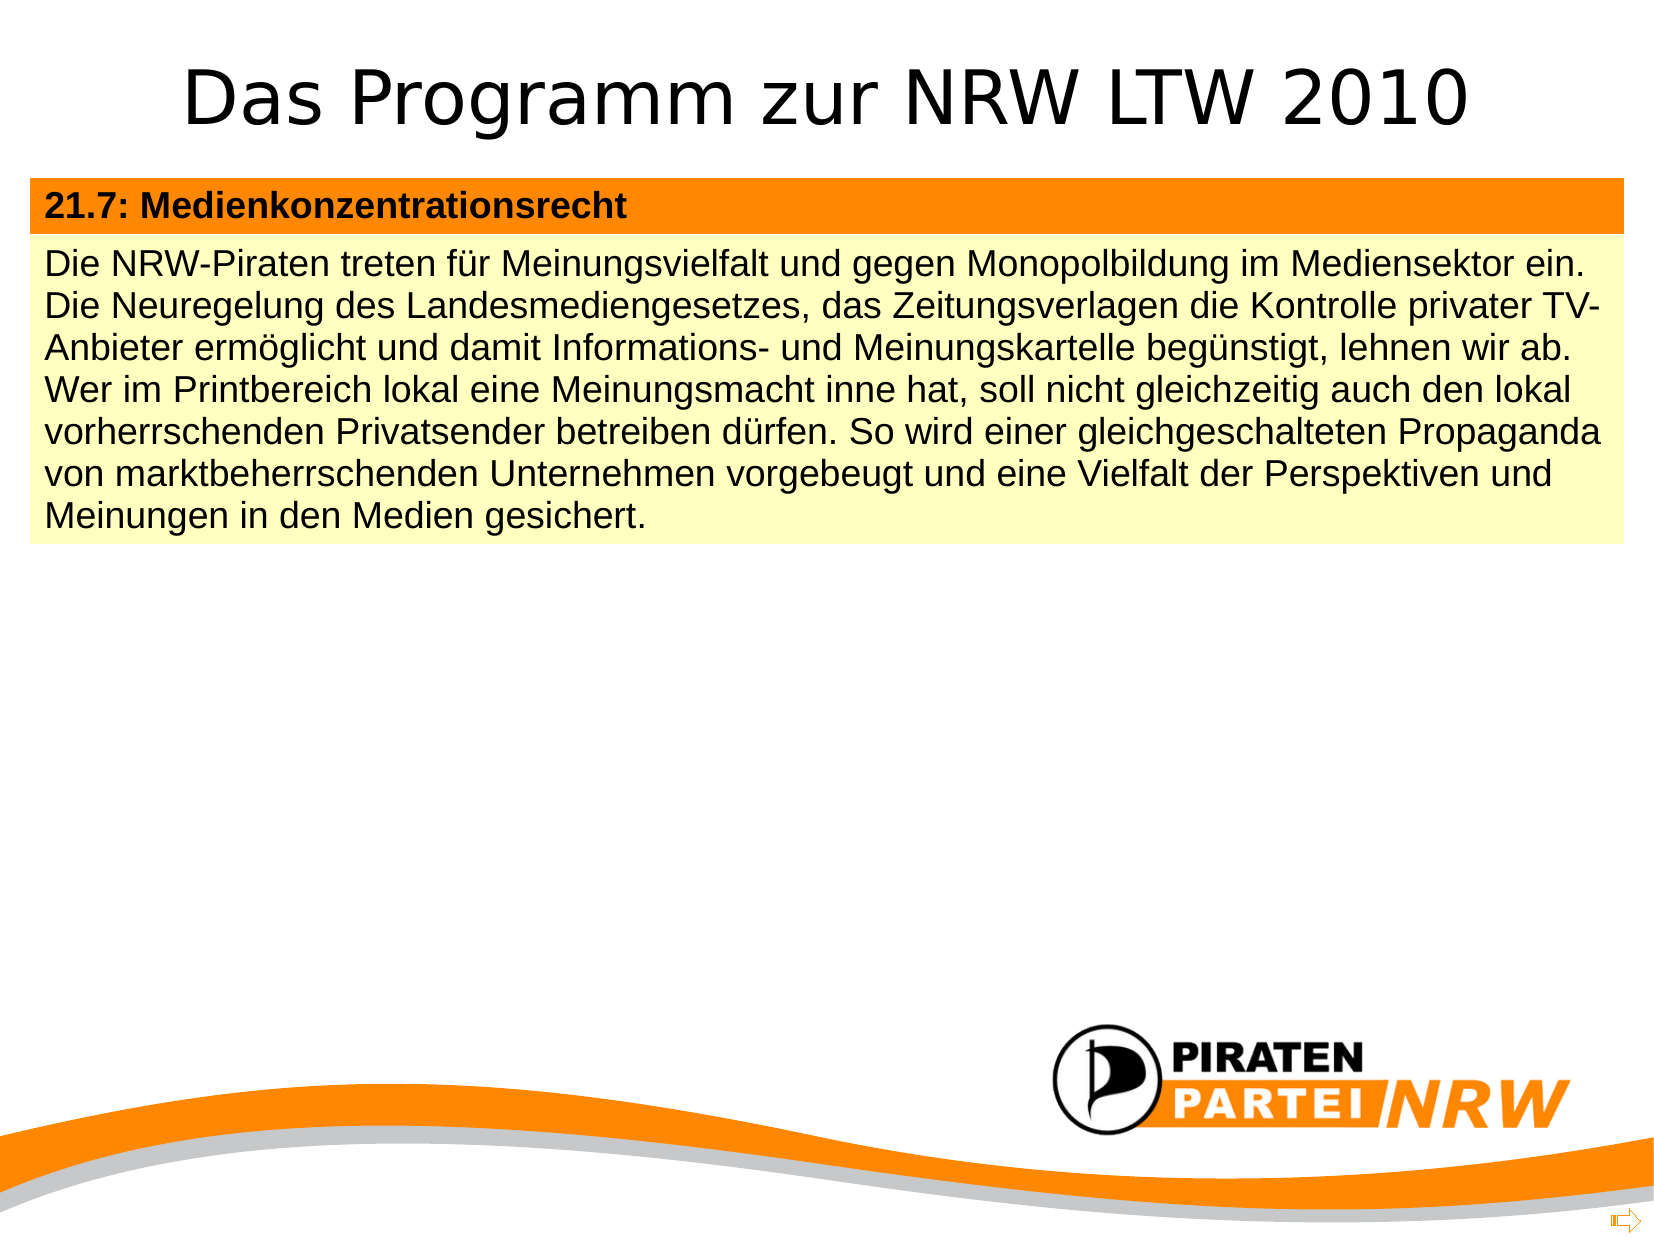

# Das Programm zur NRW LTW 2010
| 21.7: Medienkonzentrationsrecht |
| --- |
| Die NRW-Piraten treten für Meinungsvielfalt und gegen Monopolbildung im Mediensektor ein. Die Neuregelung des Landesmediengesetzes, das Zeitungsverlagen die Kontrolle privater TV-Anbieter ermöglicht und damit Informations- und Meinungskartelle begünstigt, lehnen wir ab. Wer im Printbereich lokal eine Meinungsmacht inne hat, soll nicht gleichzeitig auch den lokal vorherrschenden Privatsender betreiben dürfen. So wird einer gleichgeschalteten Propaganda von marktbeherrschenden Unternehmen vorgebeugt und eine Vielfalt der Perspektiven und Meinungen in den Medien gesichert. |